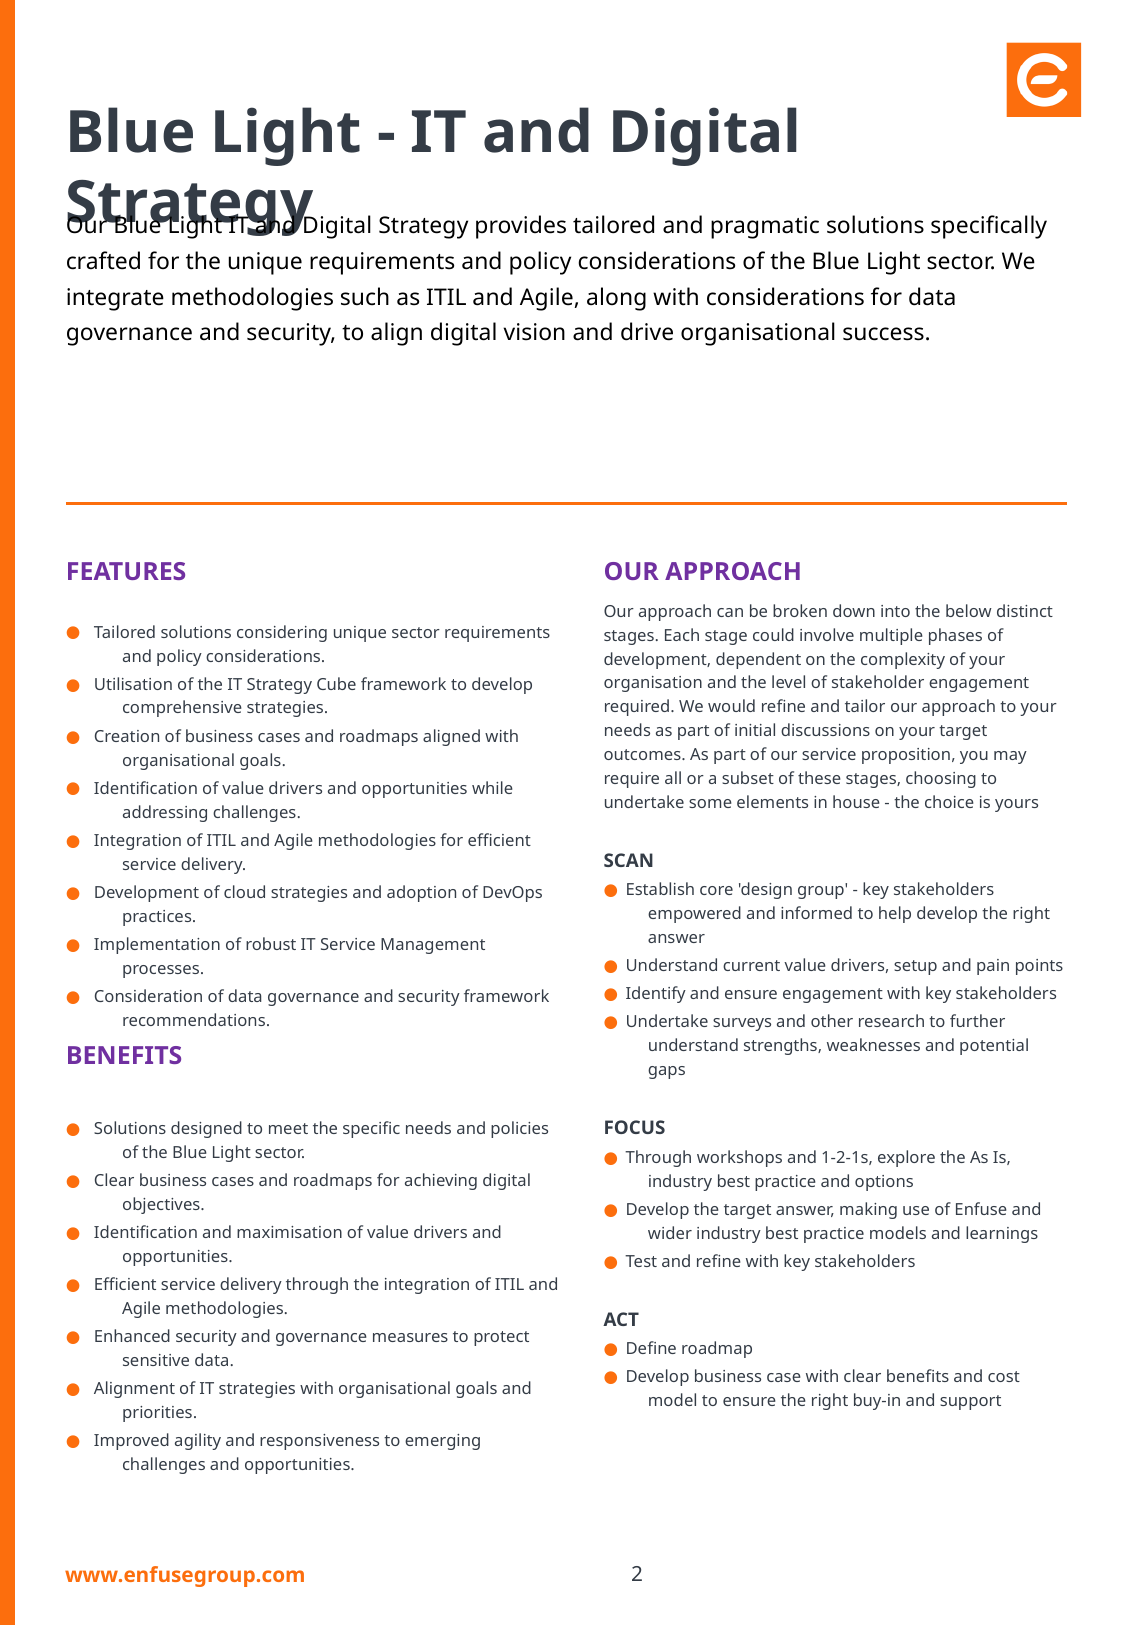

Blue Light - IT and Digital Strategy
Our Blue Light IT and Digital Strategy provides tailored and pragmatic solutions specifically crafted for the unique requirements and policy considerations of the Blue Light sector. We integrate methodologies such as ITIL and Agile, along with considerations for data governance and security, to align digital vision and drive organisational success.
FEATURES
OUR APPROACH
Our approach can be broken down into the below distinct stages. Each stage could involve multiple phases of development, dependent on the complexity of your organisation and the level of stakeholder engagement required. We would refine and tailor our approach to your needs as part of initial discussions on your target outcomes. As part of our service proposition, you may require all or a subset of these stages, choosing to undertake some elements in house - the choice is yours
SCAN
Establish core 'design group' - key stakeholders empowered and informed to help develop the right answer
Understand current value drivers, setup and pain points
Identify and ensure engagement with key stakeholders
Undertake surveys and other research to further understand strengths, weaknesses and potential gaps
FOCUS
Through workshops and 1-2-1s, explore the As Is, industry best practice and options
Develop the target answer, making use of Enfuse and wider industry best practice models and learnings
Test and refine with key stakeholders
ACT
Define roadmap
Develop business case with clear benefits and cost model to ensure the right buy-in and support
Tailored solutions considering unique sector requirements and policy considerations.
Utilisation of the IT Strategy Cube framework to develop comprehensive strategies.
Creation of business cases and roadmaps aligned with organisational goals.
Identification of value drivers and opportunities while addressing challenges.
Integration of ITIL and Agile methodologies for efficient service delivery.
Development of cloud strategies and adoption of DevOps practices.
Implementation of robust IT Service Management processes.
Consideration of data governance and security framework recommendations.
BENEFITS
Solutions designed to meet the specific needs and policies of the Blue Light sector.
Clear business cases and roadmaps for achieving digital objectives.
Identification and maximisation of value drivers and opportunities.
Efficient service delivery through the integration of ITIL and Agile methodologies.
Enhanced security and governance measures to protect sensitive data.
Alignment of IT strategies with organisational goals and priorities.
Improved agility and responsiveness to emerging challenges and opportunities.